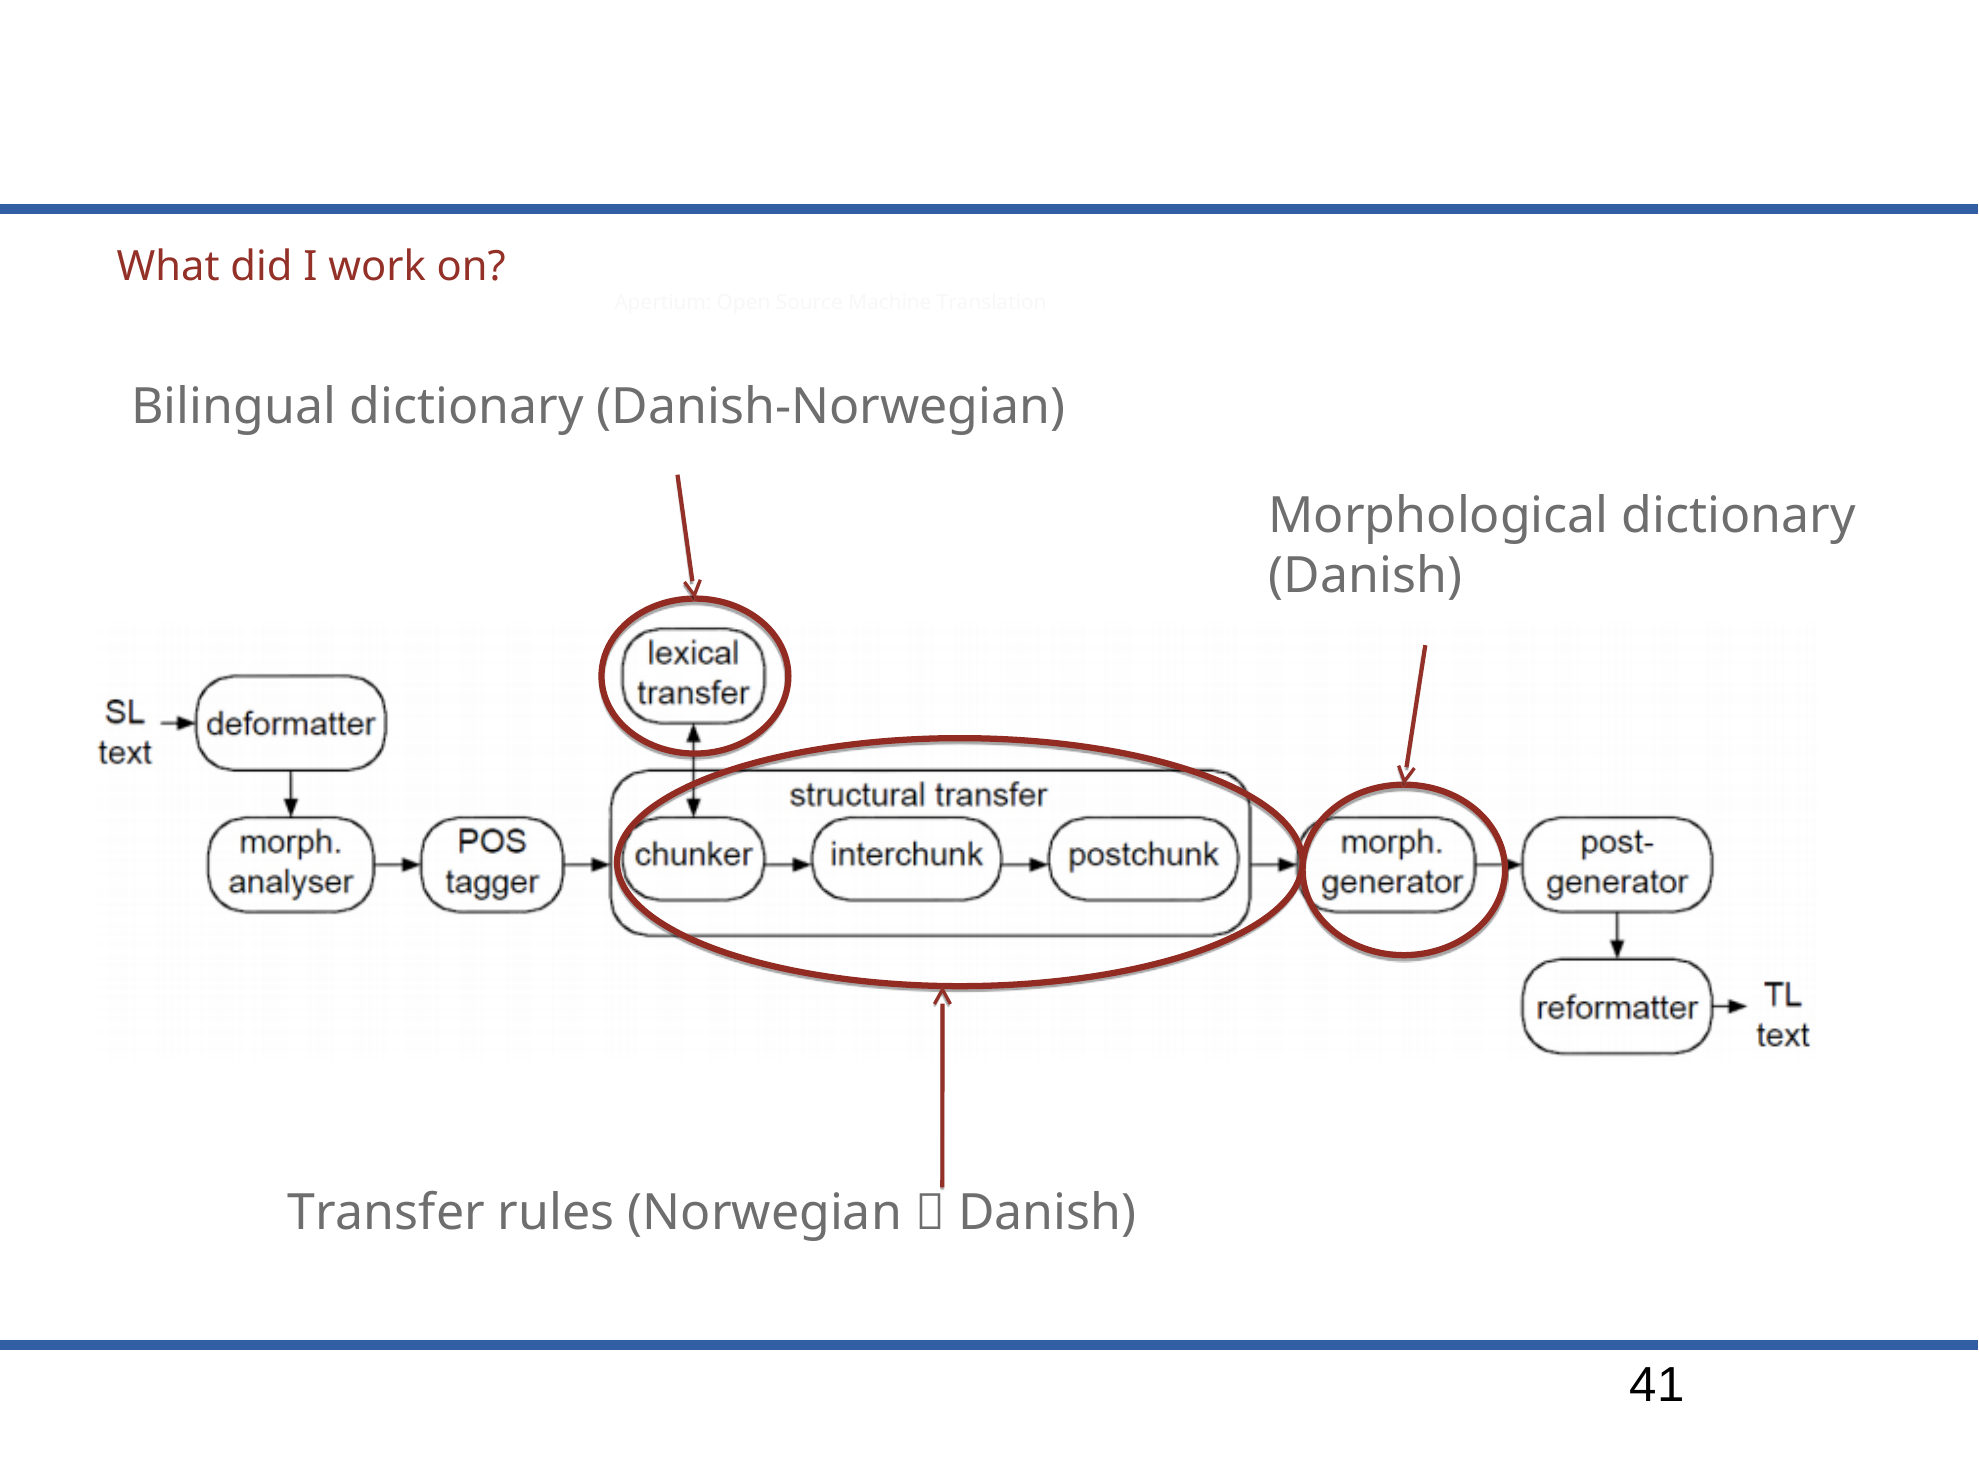

# What did I work on?
Apertium: Open Source Machine Translation
Bilingual dictionary (Danish-Norwegian)
Morphological dictionary (Danish)
Transfer rules (Norwegian  Danish)
KU 23/10 2013
Slide